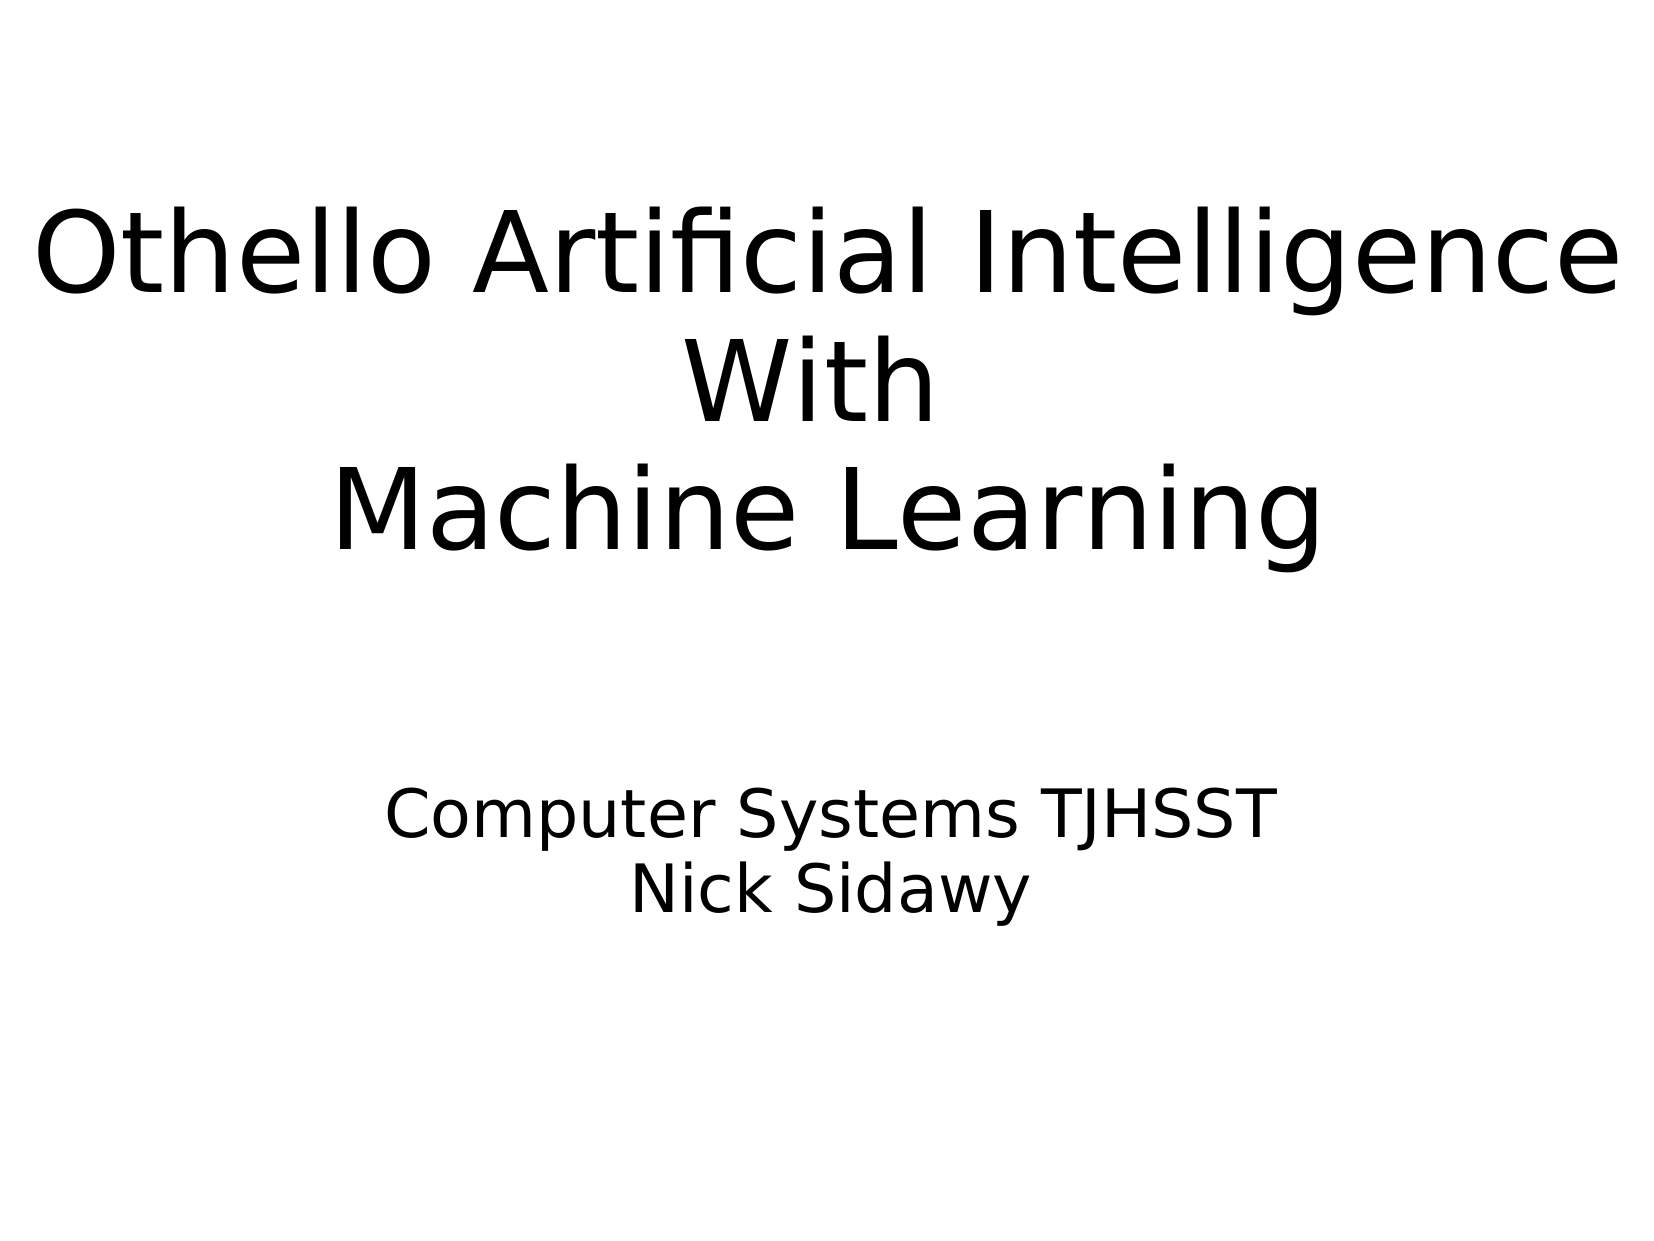

# Othello Artificial Intelligence With Machine Learning
Computer Systems TJHSST
Nick Sidawy